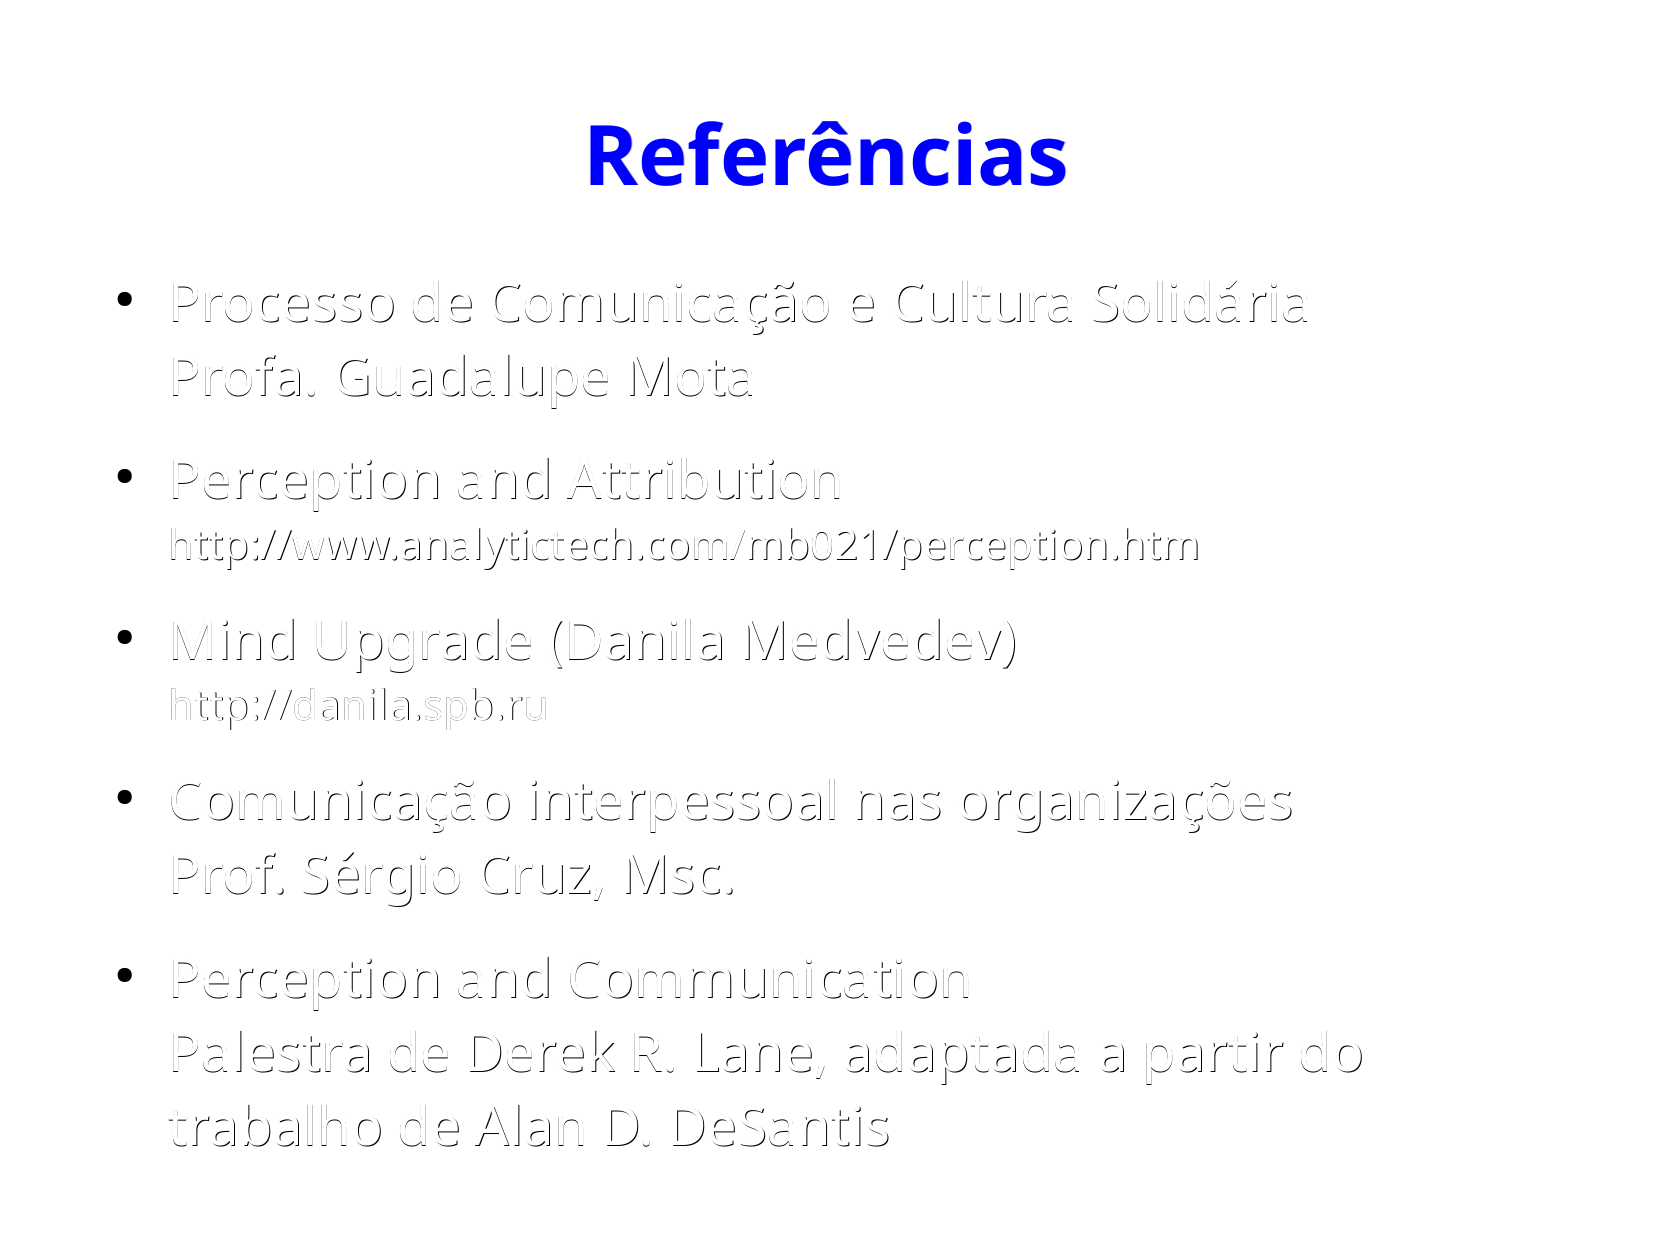

# Referências
Processo de Comunicação e Cultura Solidária
Profa. Guadalupe Mota
Perception and Attribution
http://www.analytictech.com/mb021/perception.htm
Mind Upgrade (Danila Medvedev)
http://danila.spb.ru
Comunicação interpessoal nas organizações
Prof. Sérgio Cruz, Msc.
Perception and Communication
Palestra de Derek R. Lane, adaptada a partir do trabalho de Alan D. DeSantis